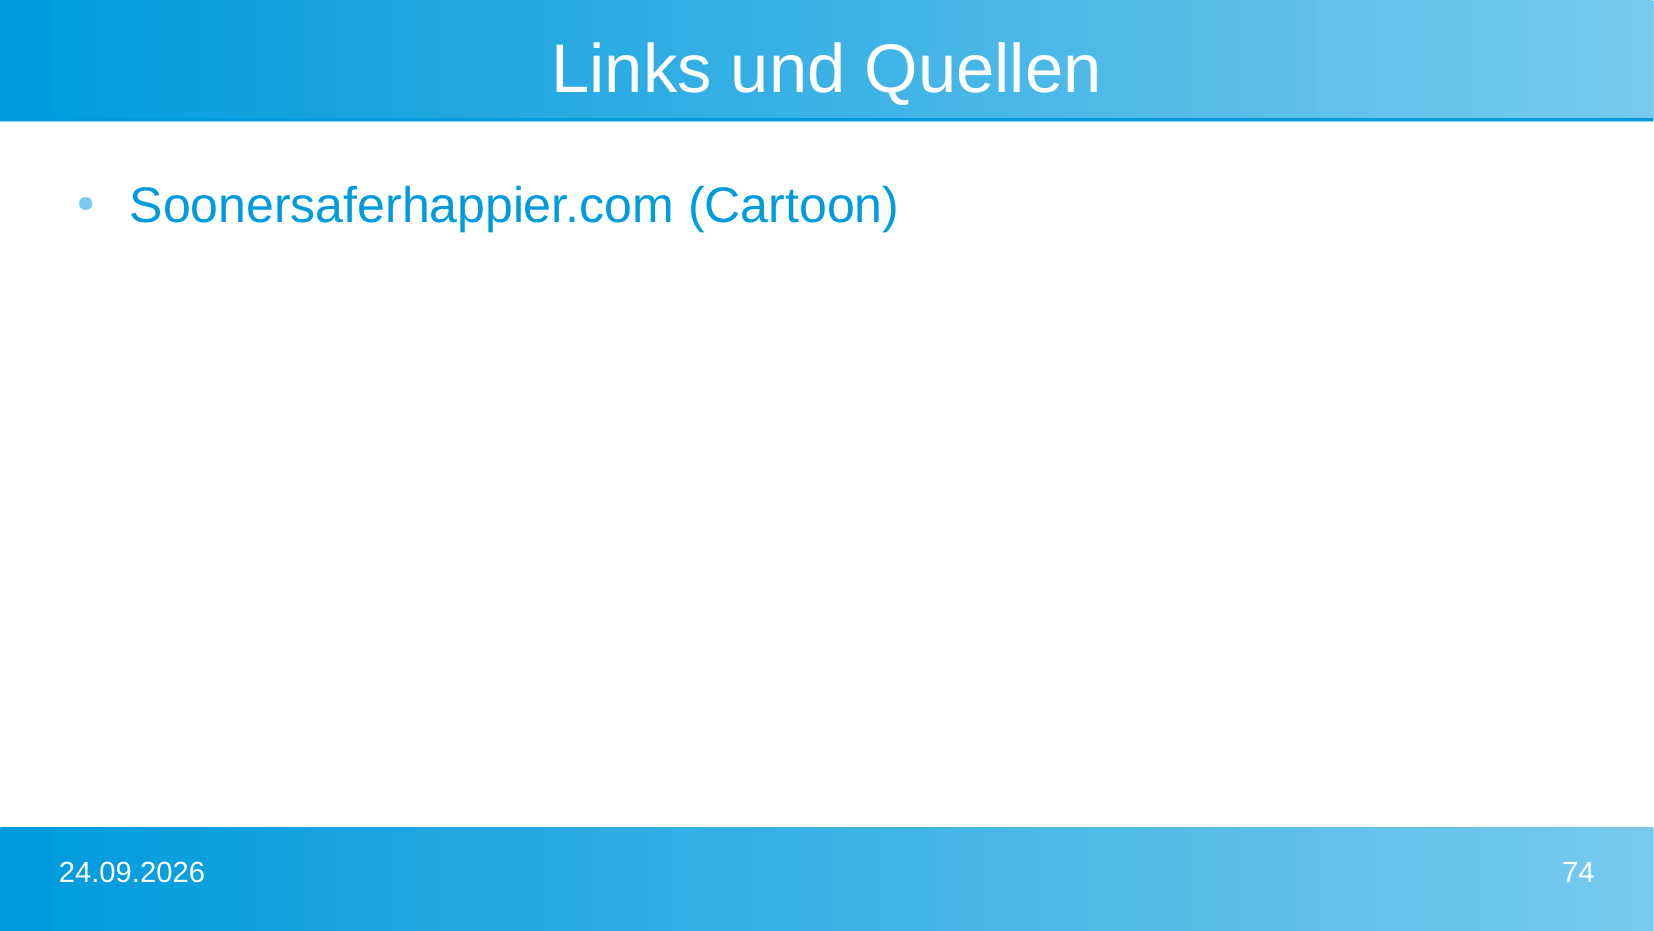

# Links und Quellen
Soonersaferhappier.com (Cartoon)
74